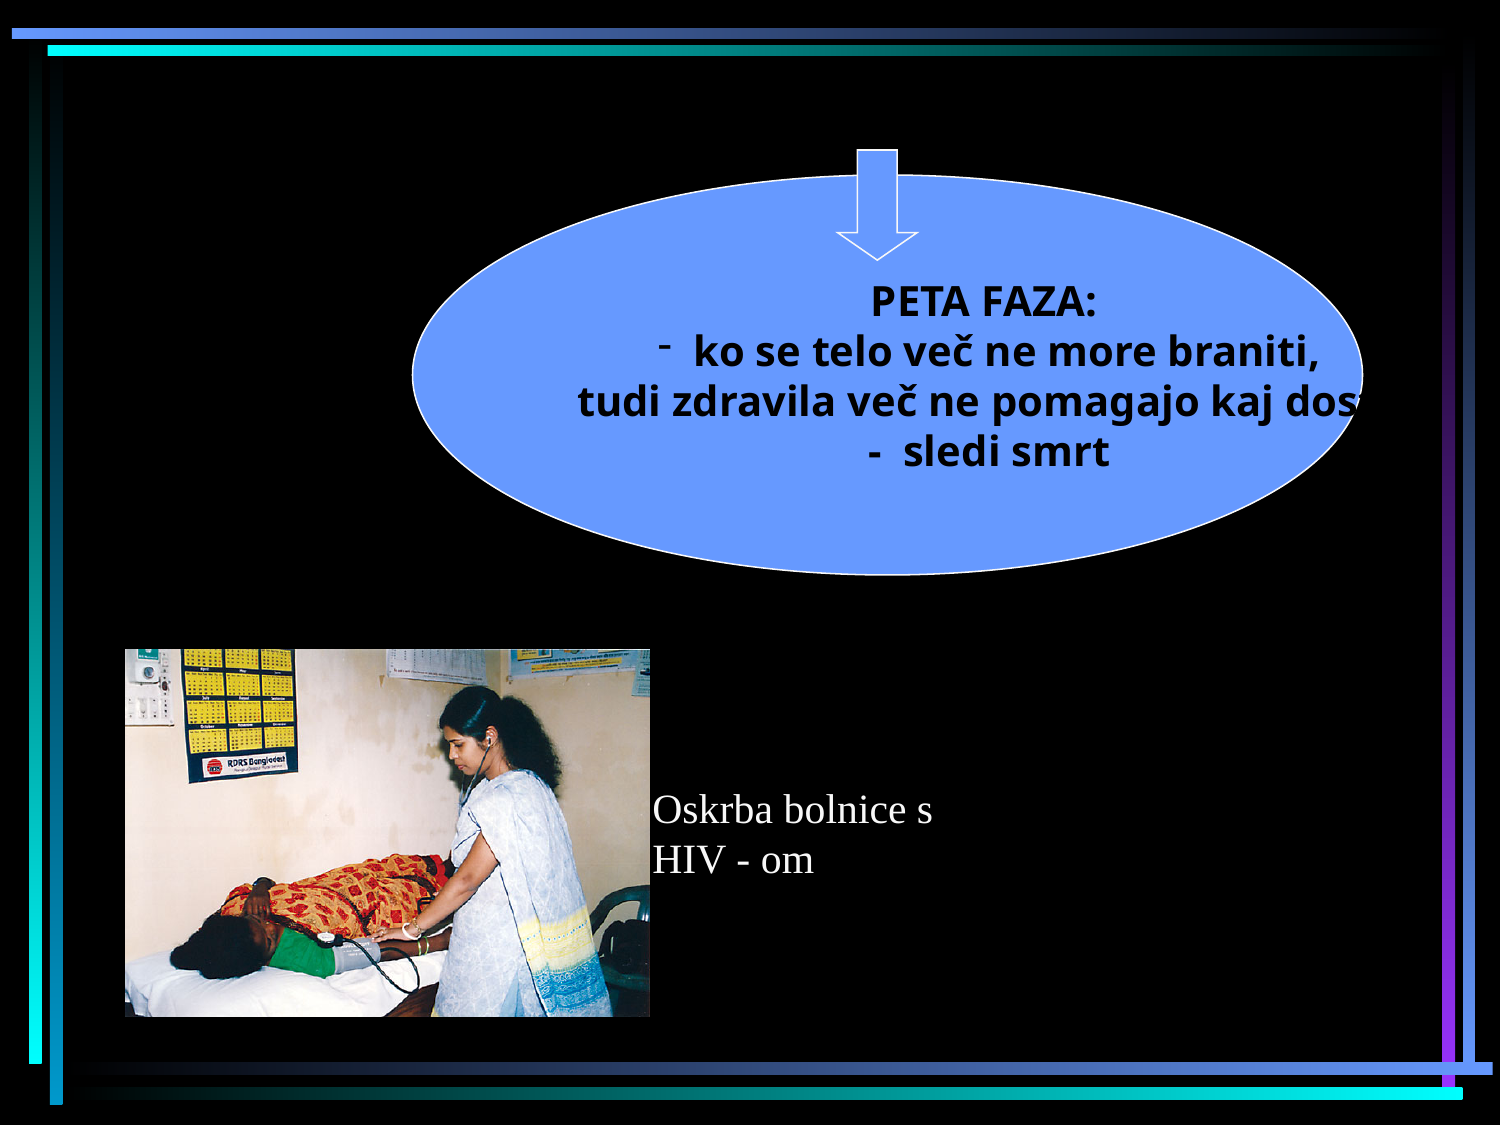

PETA FAZA:
ko se telo več ne more braniti,
 tudi zdravila več ne pomagajo kaj dosti.
- sledi smrt
Oskrba bolnice s HIV - om